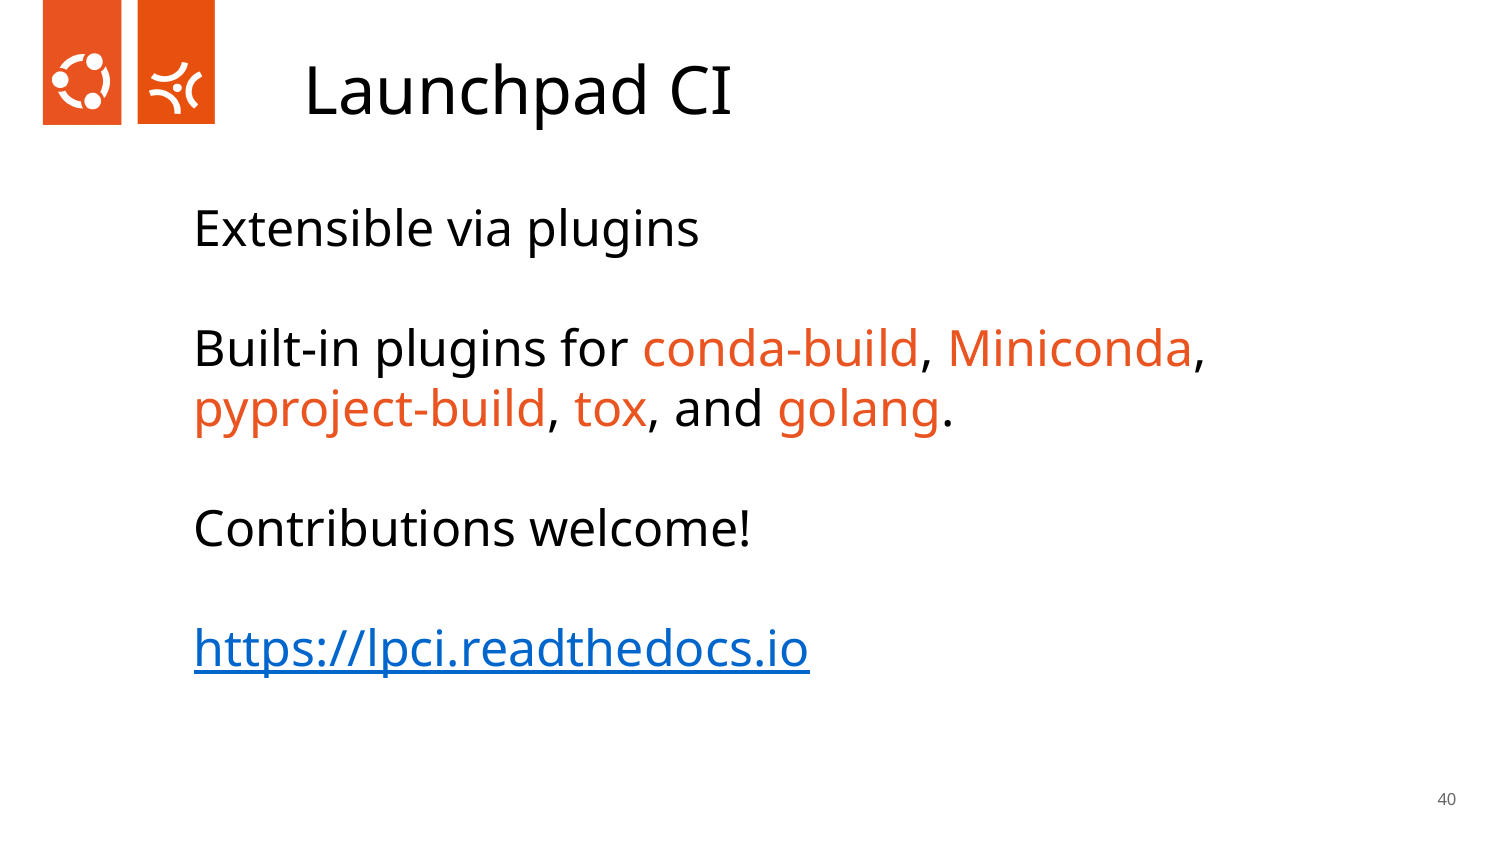

Launchpad CI
Extensible via plugins
Built-in plugins for conda-build, Miniconda, pyproject-build, tox, and golang.
Contributions welcome!
https://lpci.readthedocs.io